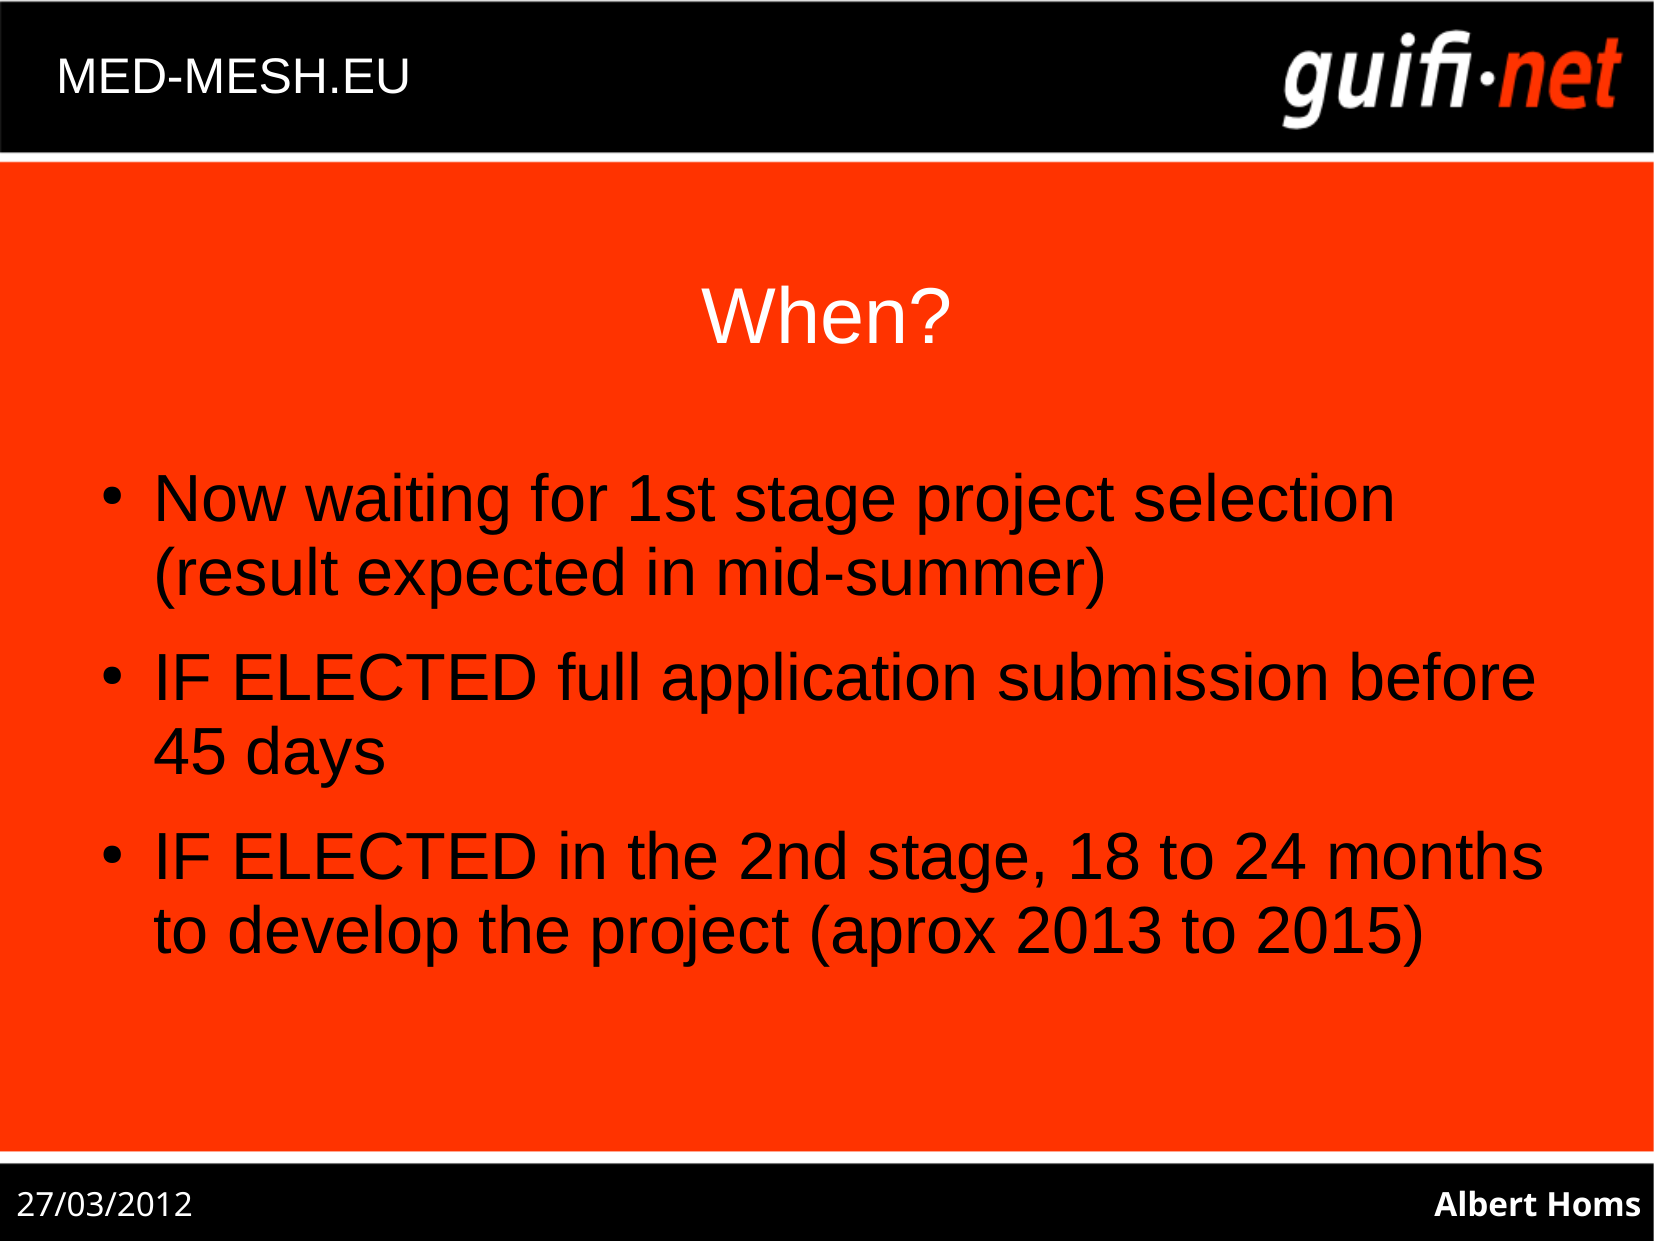

# When?
Now waiting for 1st stage project selection (result expected in mid-summer)
IF ELECTED full application submission before 45 days
IF ELECTED in the 2nd stage, 18 to 24 months to develop the project (aprox 2013 to 2015)